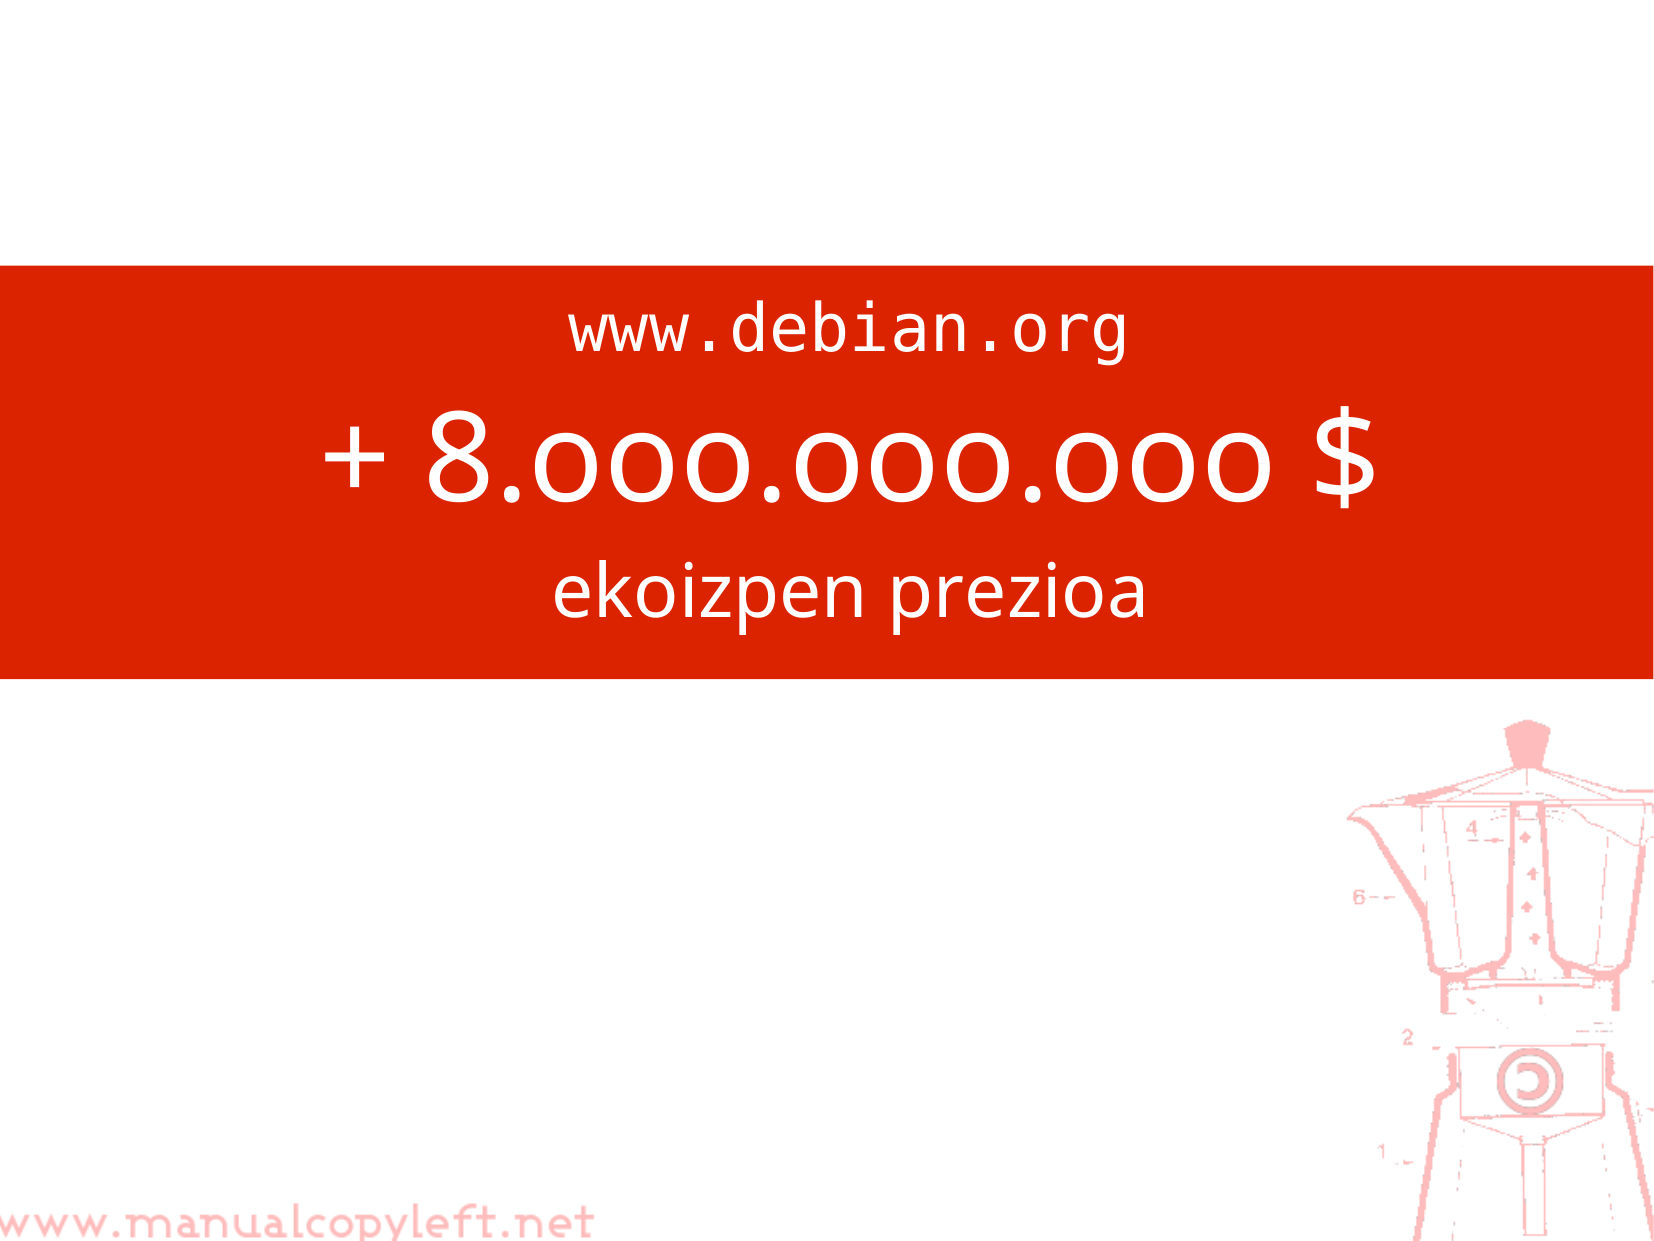

# www.debian.org + 8.ooo.ooo.ooo $ ekoizpen prezioa